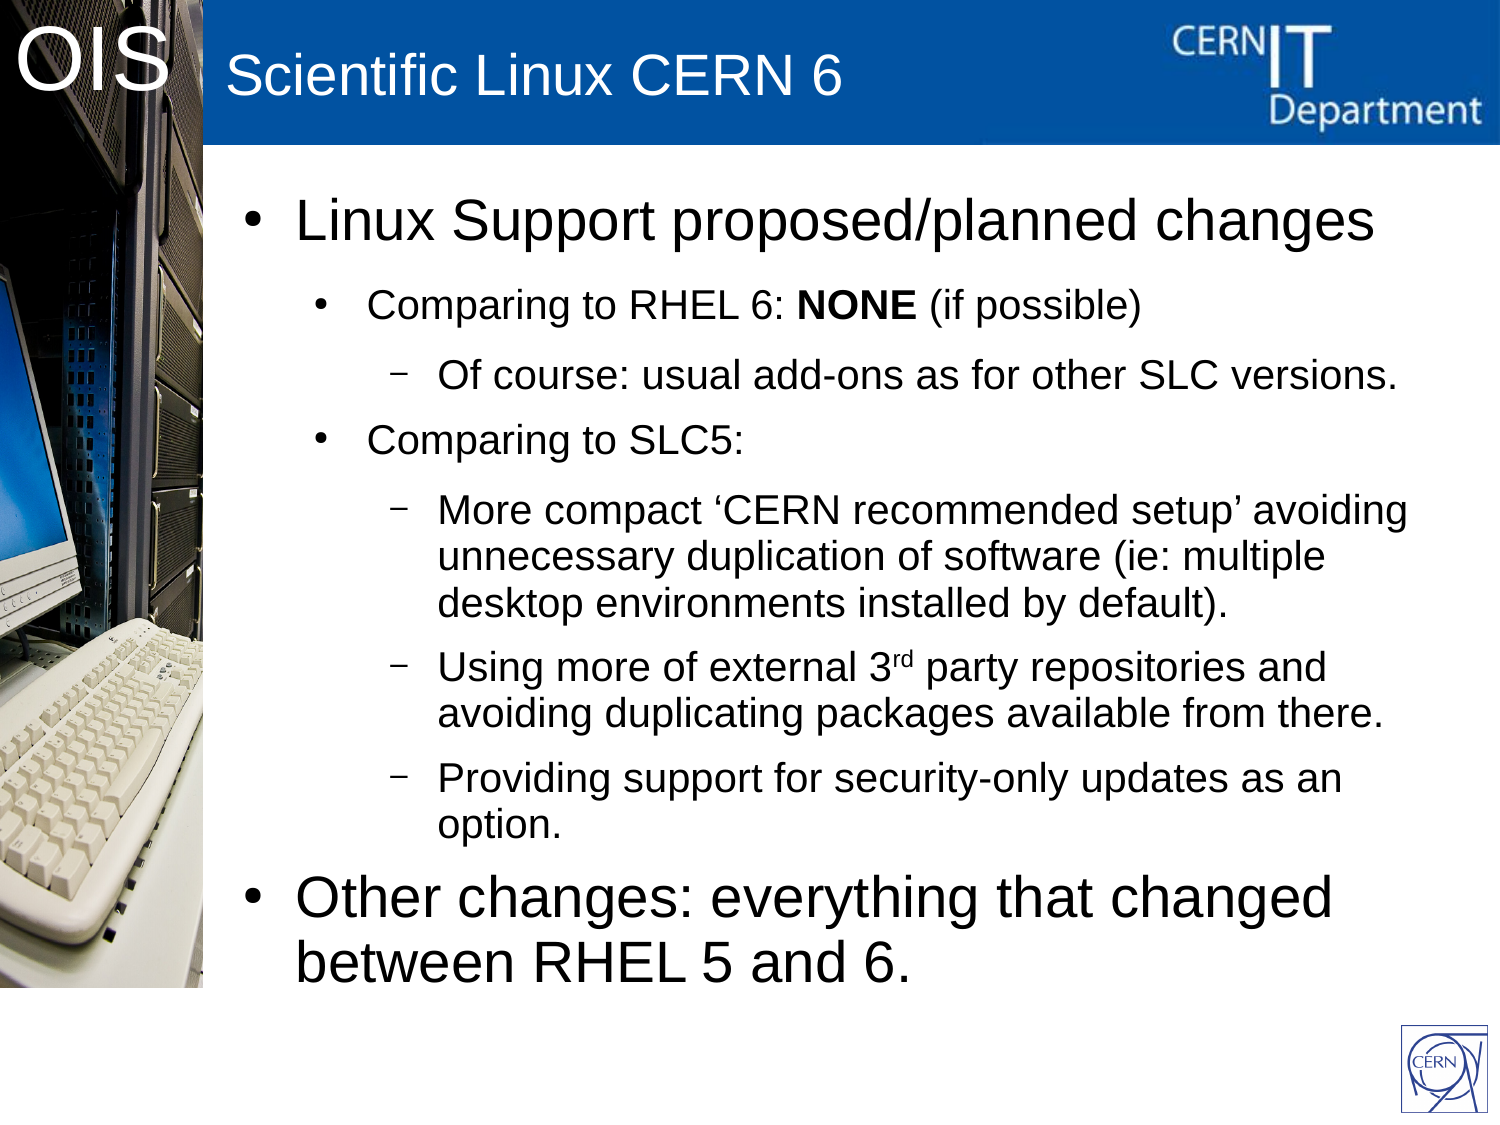

# Scientific Linux CERN 6
Linux Support proposed/planned changes
Comparing to RHEL 6: NONE (if possible)
Of course: usual add-ons as for other SLC versions.
Comparing to SLC5:
More compact ‘CERN recommended setup’ avoiding unnecessary duplication of software (ie: multiple desktop environments installed by default).
Using more of external 3rd party repositories and avoiding duplicating packages available from there.
Providing support for security-only updates as an option.
Other changes: everything that changed between RHEL 5 and 6.